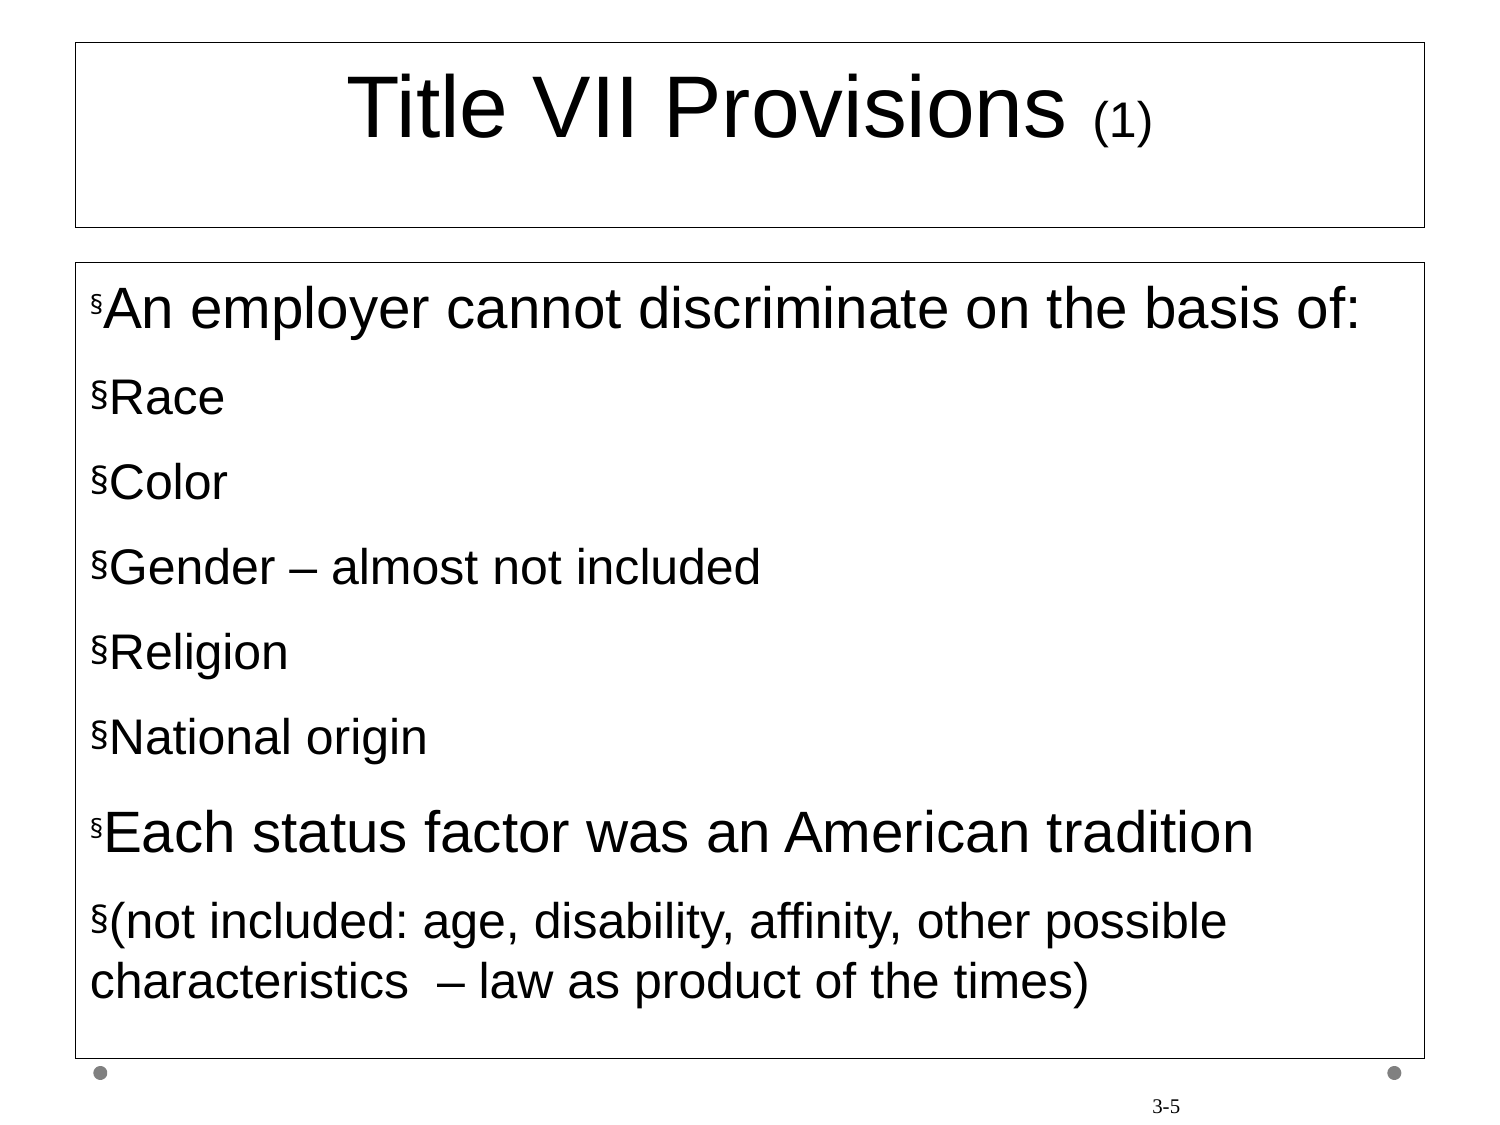

# Title VII Provisions (1)
An employer cannot discriminate on the basis of:
Race
Color
Gender – almost not included
Religion
National origin
Each status factor was an American tradition
(not included: age, disability, affinity, other possible characteristics – law as product of the times)